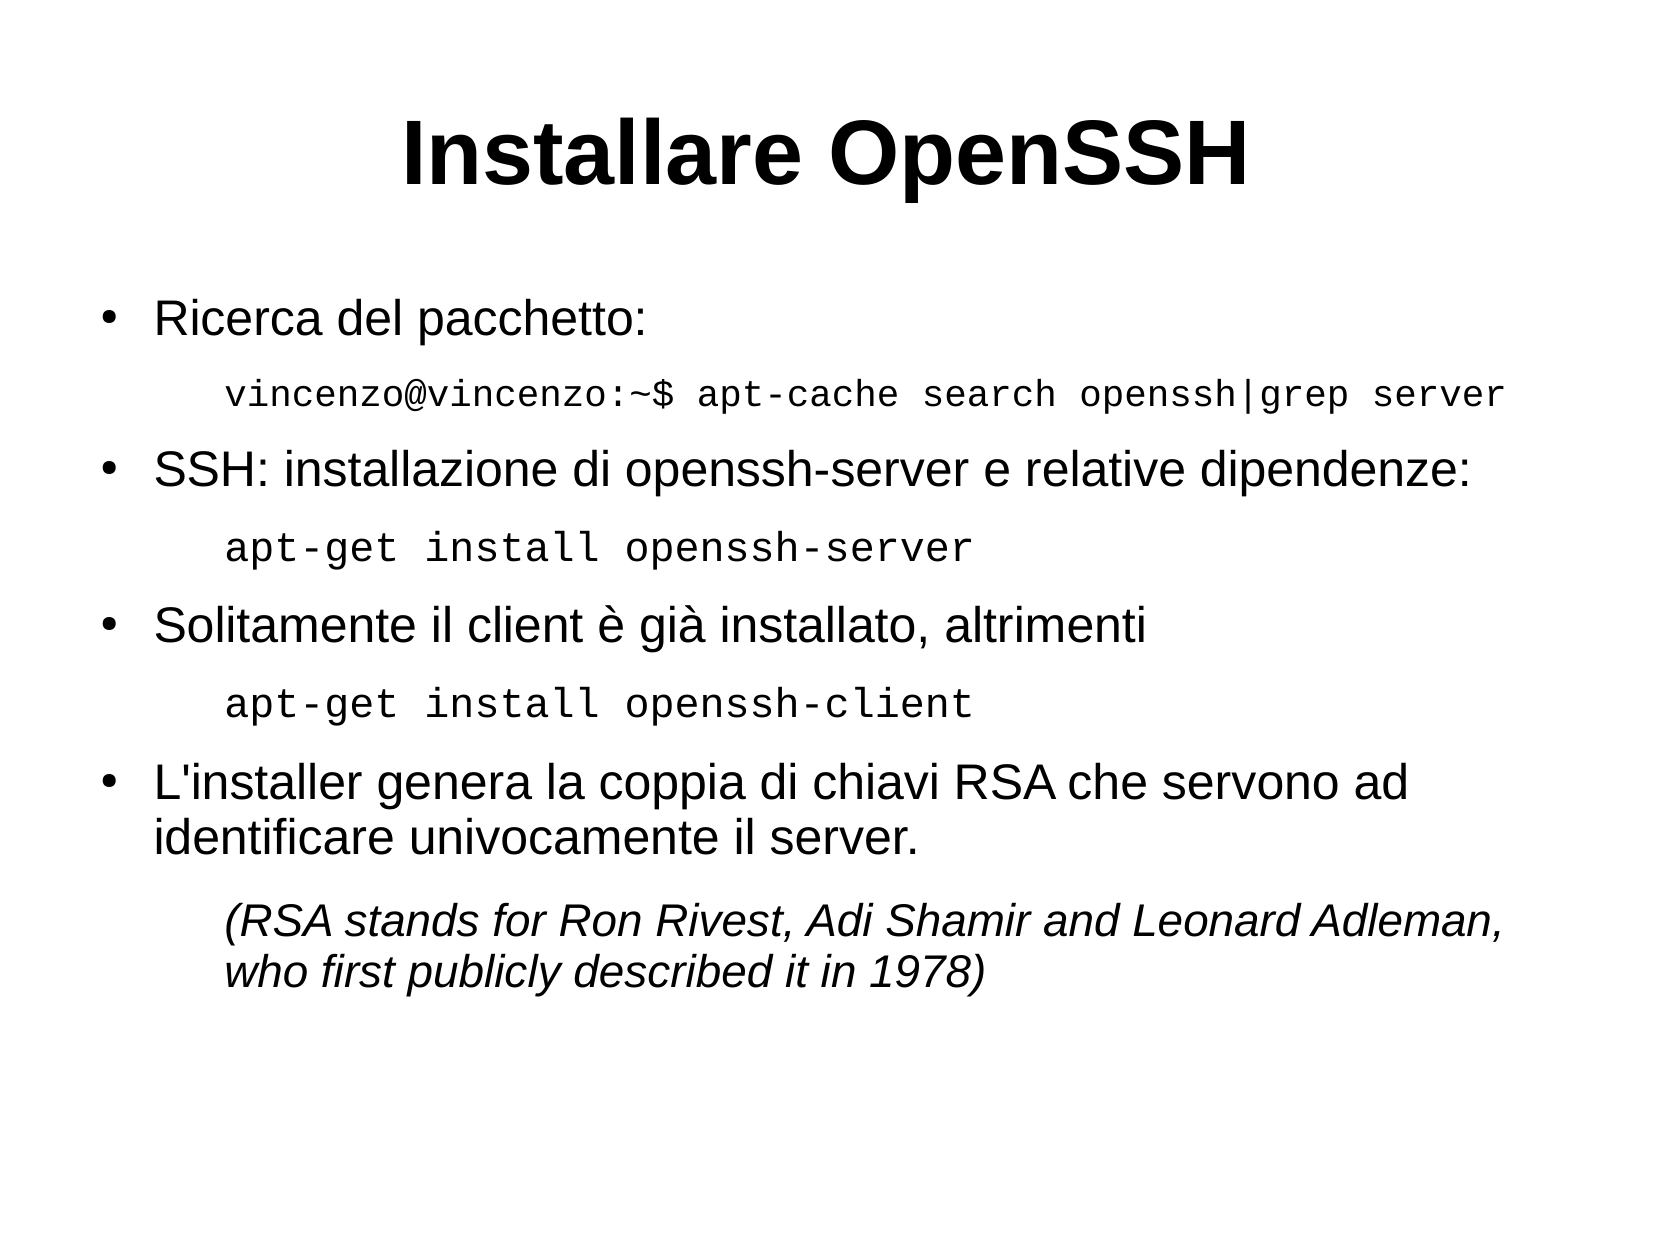

# Installare OpenSSH
Ricerca del pacchetto:
vincenzo@vincenzo:~$ apt-cache search openssh|grep server
SSH: installazione di openssh-server e relative dipendenze:
apt-get install openssh-server
Solitamente il client è già installato, altrimenti
apt-get install openssh-client
L'installer genera la coppia di chiavi RSA che servono ad identificare univocamente il server.
(RSA stands for Ron Rivest, Adi Shamir and Leonard Adleman, who first publicly described it in 1978)